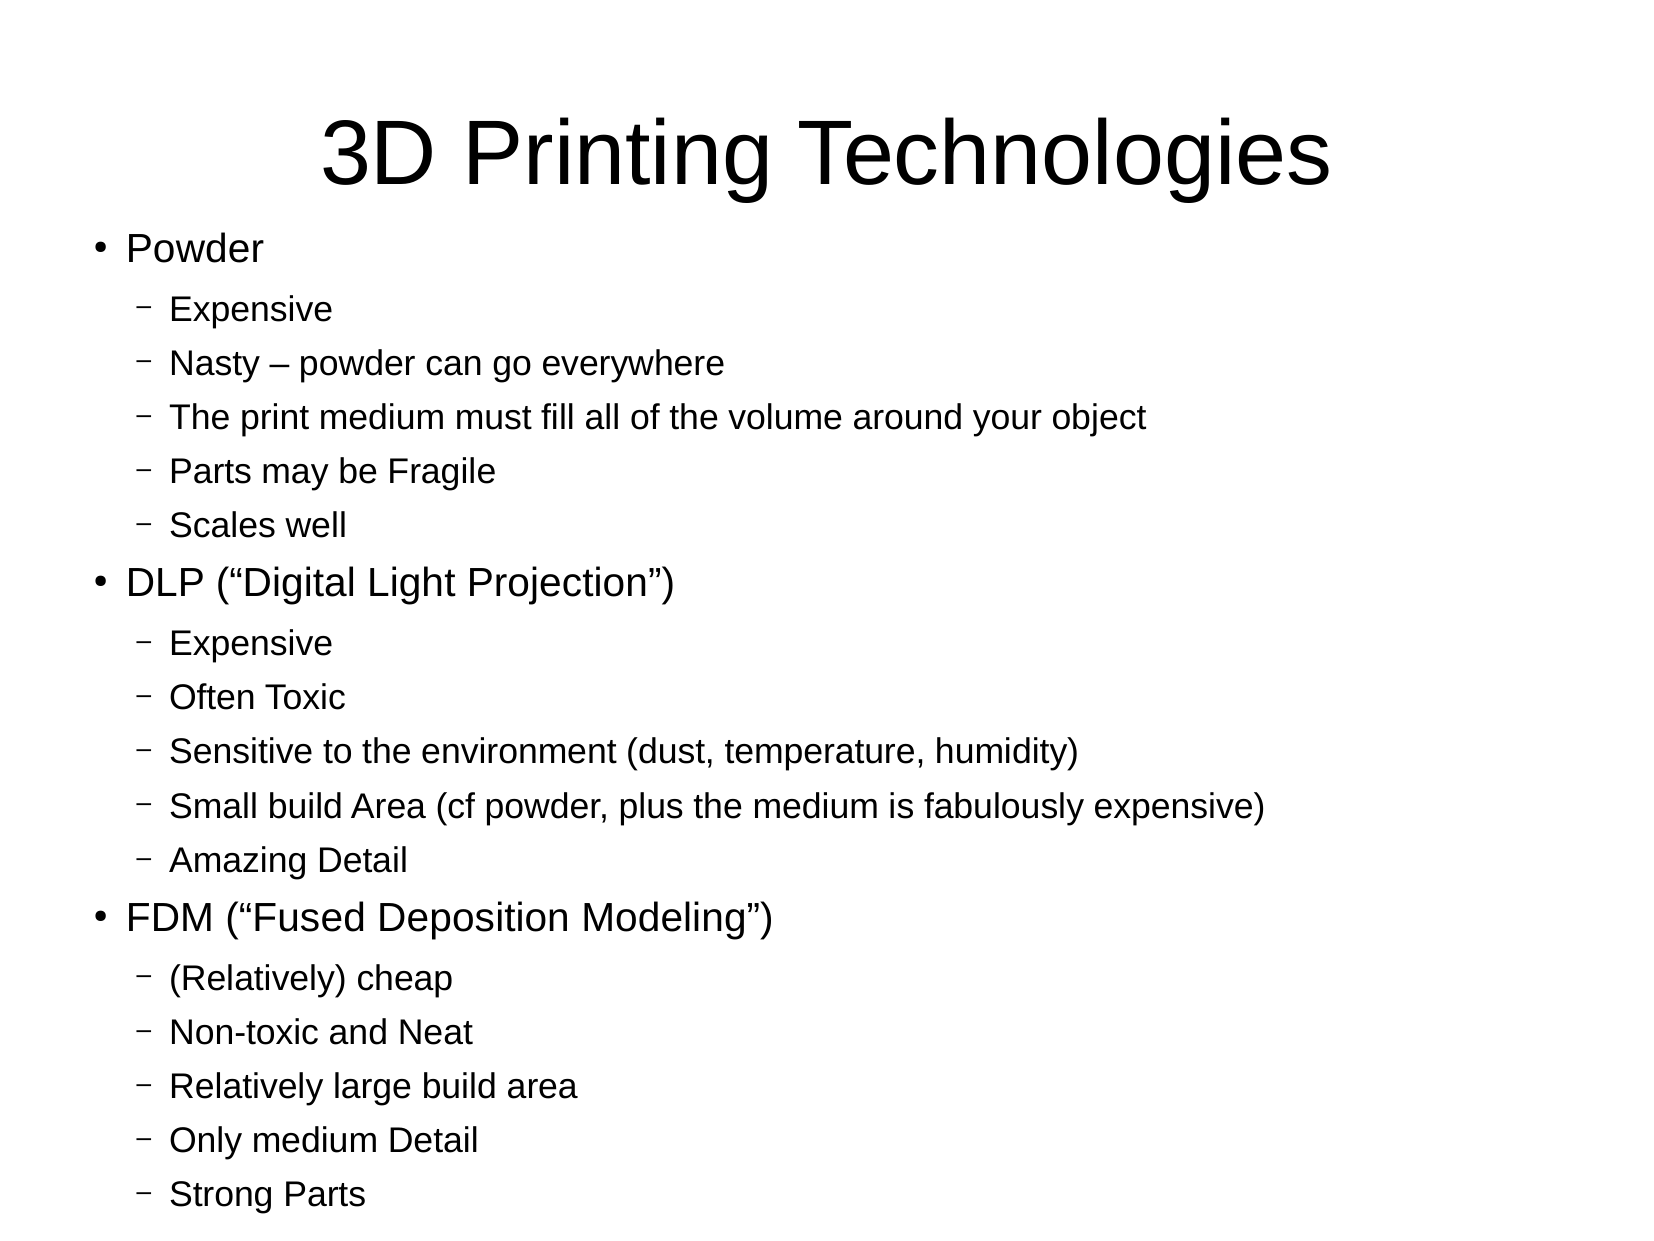

# 3D Printing Technologies
Powder
Expensive
Nasty – powder can go everywhere
The print medium must fill all of the volume around your object
Parts may be Fragile
Scales well
DLP (“Digital Light Projection”)
Expensive
Often Toxic
Sensitive to the environment (dust, temperature, humidity)
Small build Area (cf powder, plus the medium is fabulously expensive)
Amazing Detail
FDM (“Fused Deposition Modeling”)
(Relatively) cheap
Non-toxic and Neat
Relatively large build area
Only medium Detail
Strong Parts